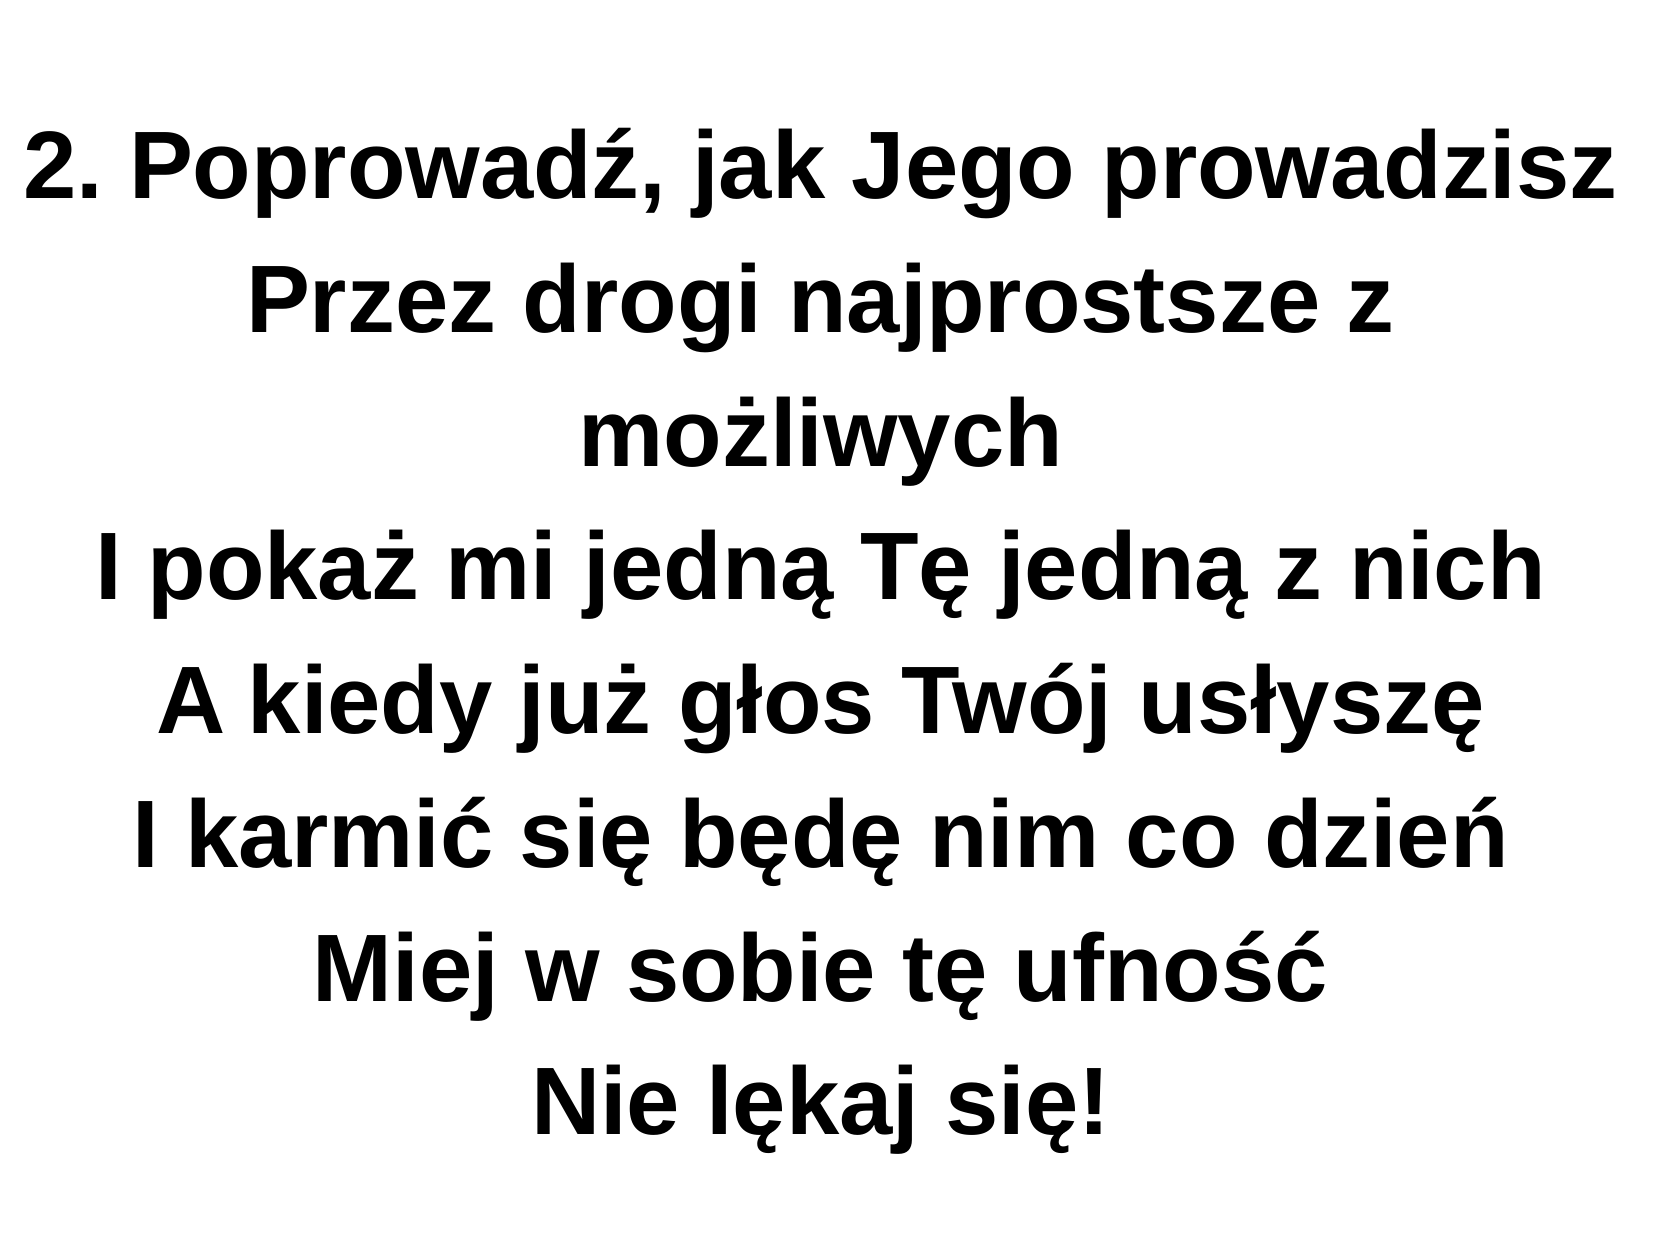

# 2. Poprowadź, jak Jego prowadzisz
Przez drogi najprostsze z możliwych
I pokaż mi jedną Tę jedną z nich
A kiedy już głos Twój usłyszę
I karmić się będę nim co dzień
Miej w sobie tę ufność
Nie lękaj się!